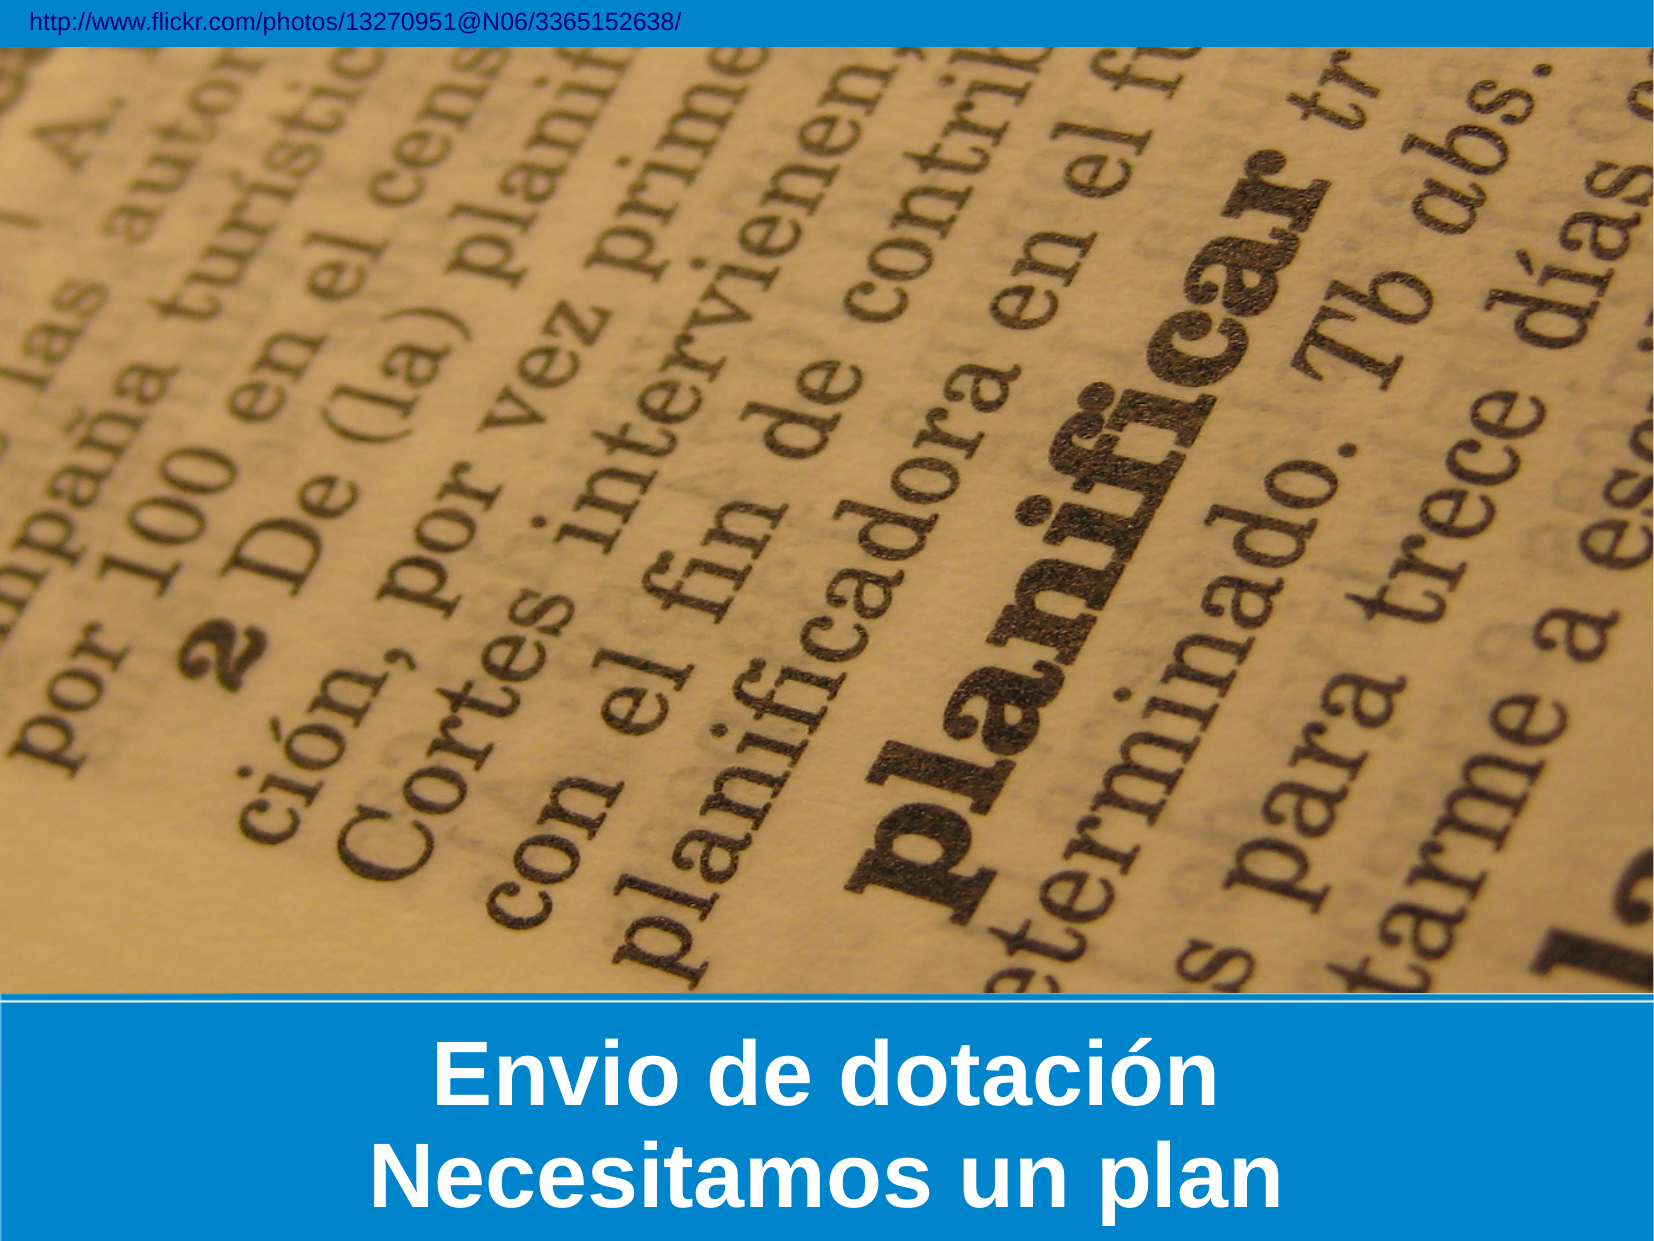

http://www.flickr.com/photos/13270951@N06/3365152638/
# Envio de dotación Necesitamos un plan